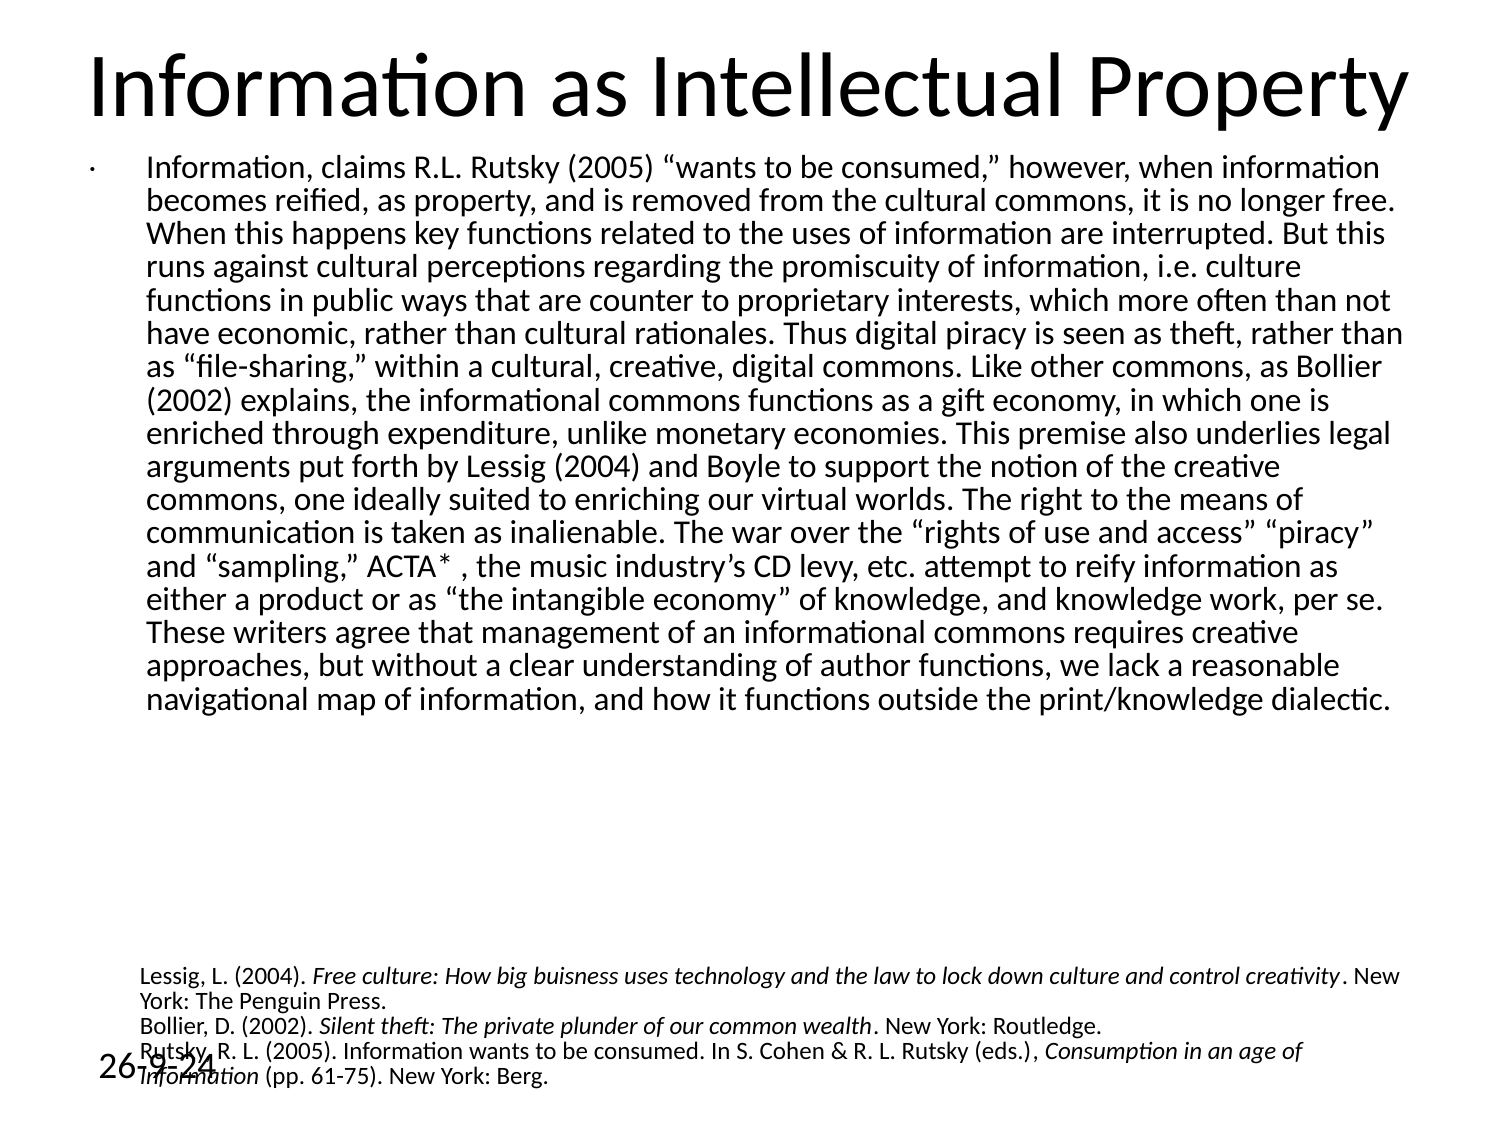

# Information as Intellectual Property
Information, claims R.L. Rutsky (2005) “wants to be consumed,” however, when information becomes reified, as property, and is removed from the cultural commons, it is no longer free. When this happens key functions related to the uses of information are interrupted. But this runs against cultural perceptions regarding the promiscuity of information, i.e. culture functions in public ways that are counter to proprietary interests, which more often than not have economic, rather than cultural rationales. Thus digital piracy is seen as theft, rather than as “file-sharing,” within a cultural, creative, digital commons. Like other commons, as Bollier (2002) explains, the informational commons functions as a gift economy, in which one is enriched through expenditure, unlike monetary economies. This premise also underlies legal arguments put forth by Lessig (2004) and Boyle to support the notion of the creative commons, one ideally suited to enriching our virtual worlds. The right to the means of communication is taken as inalienable. The war over the “rights of use and access” “piracy” and “sampling,” ACTA* , the music industry’s CD levy, etc. attempt to reify information as either a product or as “the intangible economy” of knowledge, and knowledge work, per se. These writers agree that management of an informational commons requires creative approaches, but without a clear understanding of author functions, we lack a reasonable navigational map of information, and how it functions outside the print/knowledge dialectic.
Lessig, L. (2004). Free culture: How big buisness uses technology and the law to lock down culture and control creativity. New York: The Penguin Press.
Bollier, D. (2002). Silent theft: The private plunder of our common wealth. New York: Routledge.
Rutsky, R. L. (2005). Information wants to be consumed. In S. Cohen & R. L. Rutsky (eds.), Consumption in an age of Information (pp. 61-75). New York: Berg.